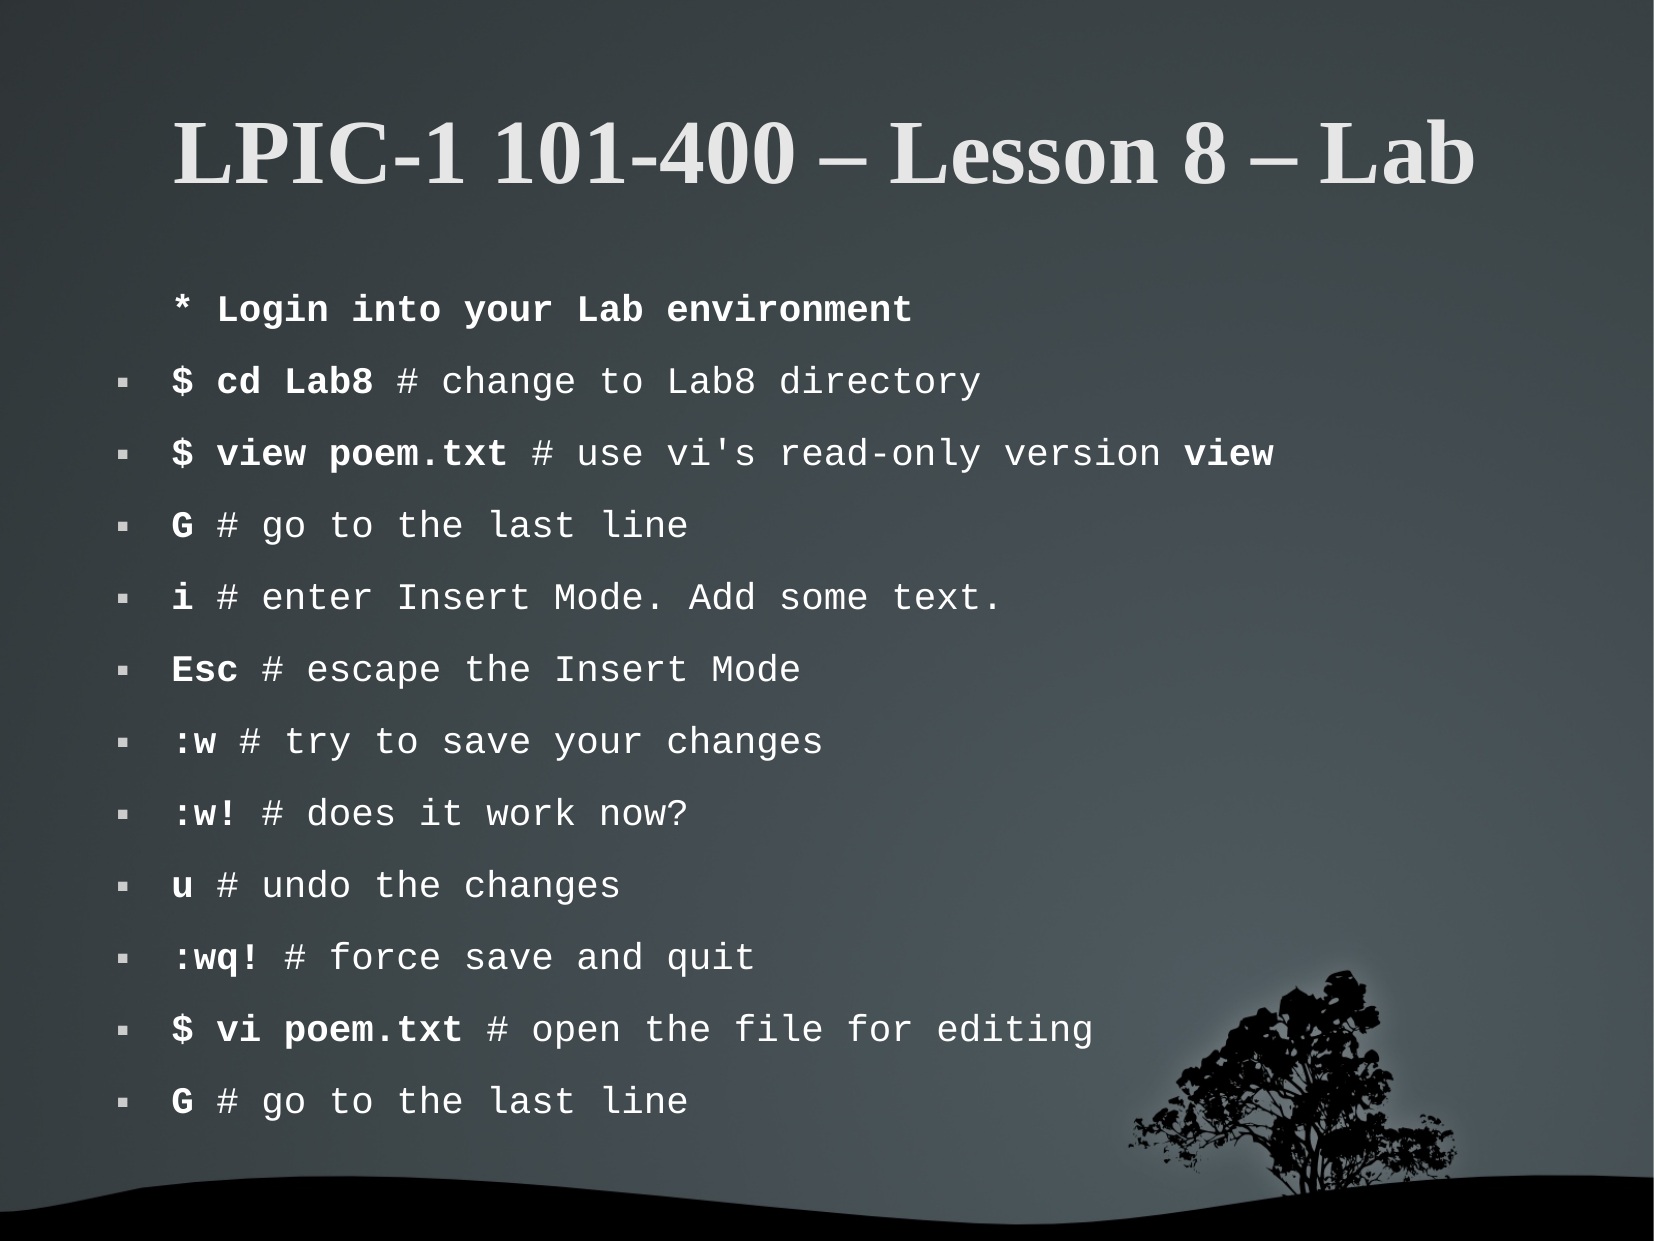

# LPIC-1 101-400 – Lesson 8 – Lab
* Login into your Lab environment
$ cd Lab8 # change to Lab8 directory
$ view poem.txt # use vi's read-only version view
G # go to the last line
i # enter Insert Mode. Add some text.
Esc # escape the Insert Mode
:w # try to save your changes
:w! # does it work now?
u # undo the changes
:wq! # force save and quit
$ vi poem.txt # open the file for editing
G # go to the last line